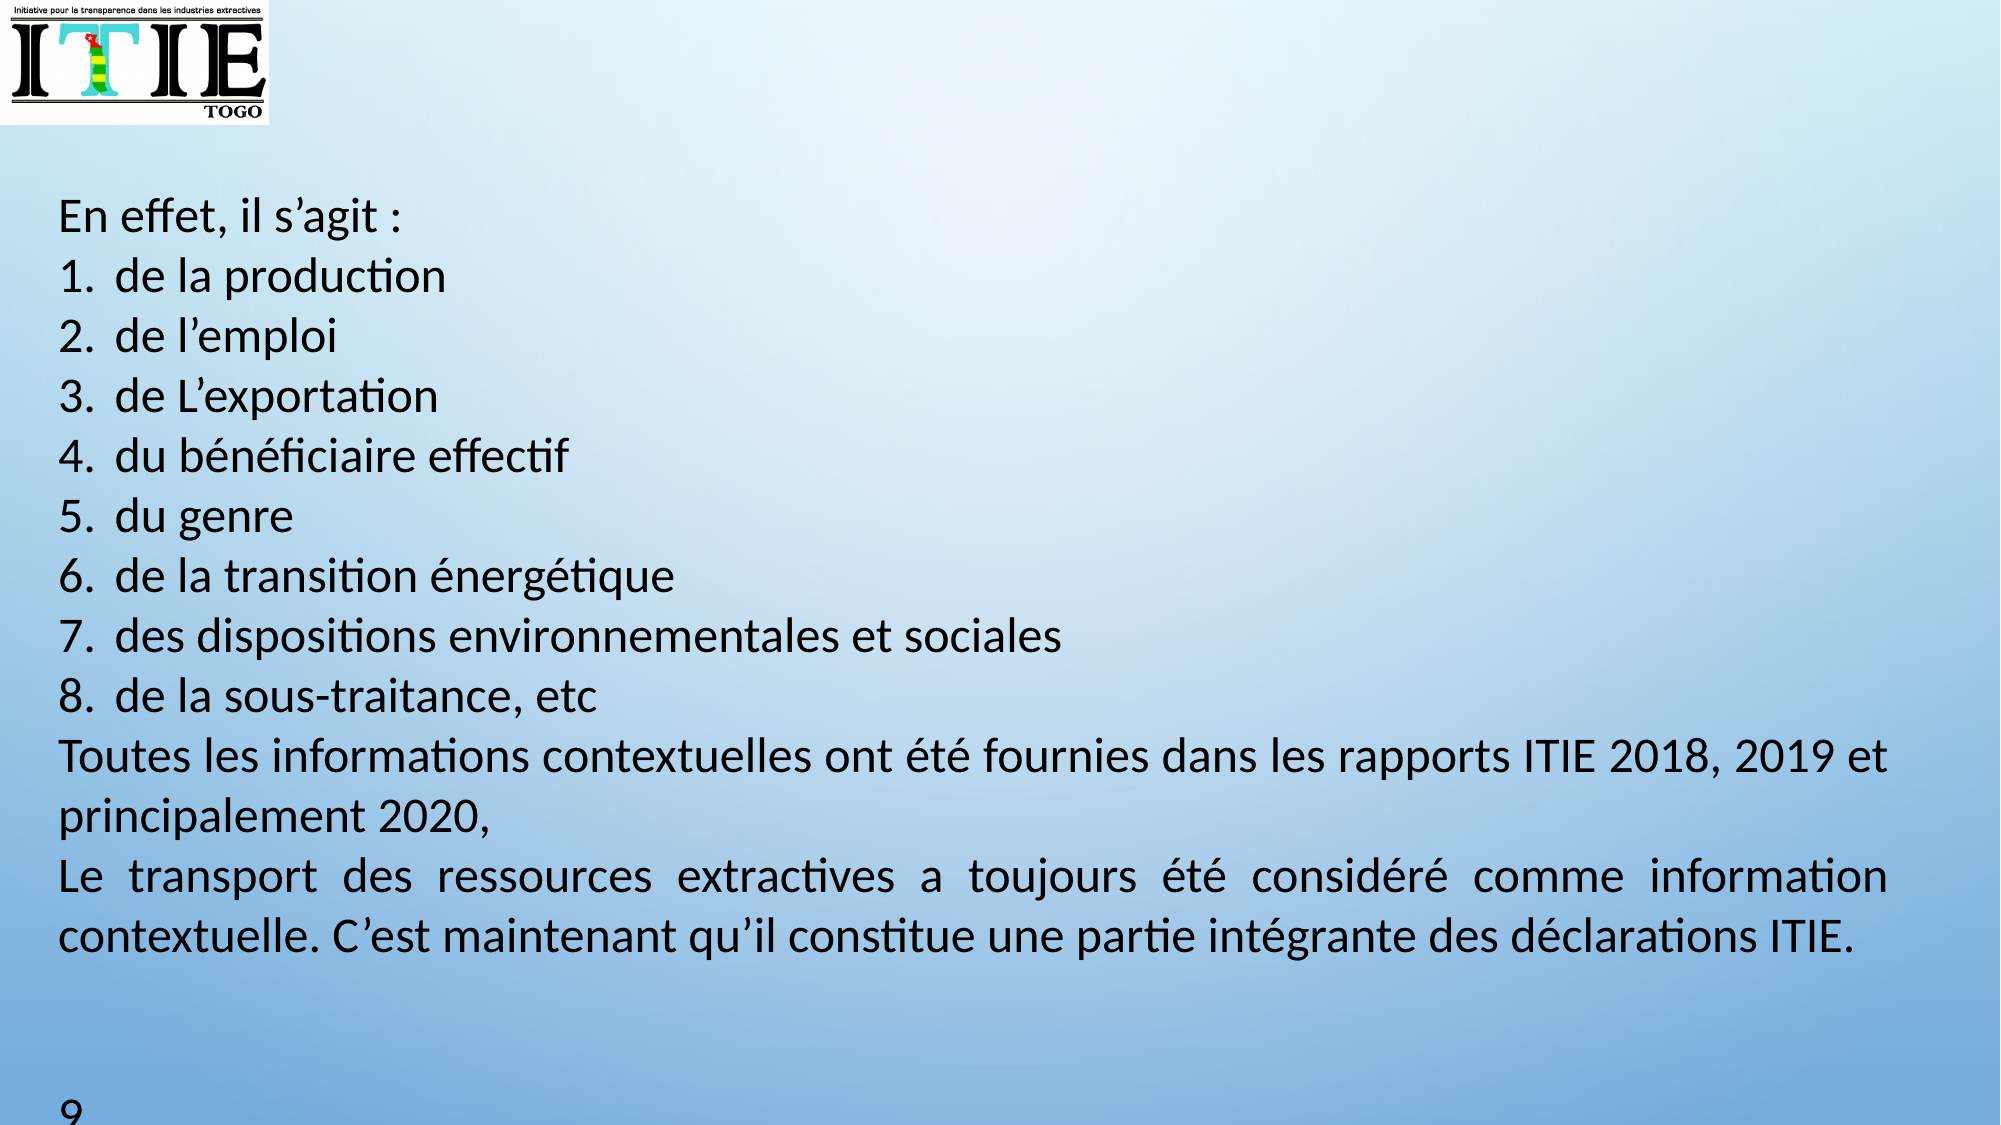

En effet, il s’agit :
de la production
de l’emploi
de L’exportation
du bénéficiaire effectif
du genre
de la transition énergétique
des dispositions environnementales et sociales
de la sous-traitance, etc
Toutes les informations contextuelles ont été fournies dans les rapports ITIE 2018, 2019 et principalement 2020,
Le transport des ressources extractives a toujours été considéré comme information contextuelle. C’est maintenant qu’il constitue une partie intégrante des déclarations ITIE.